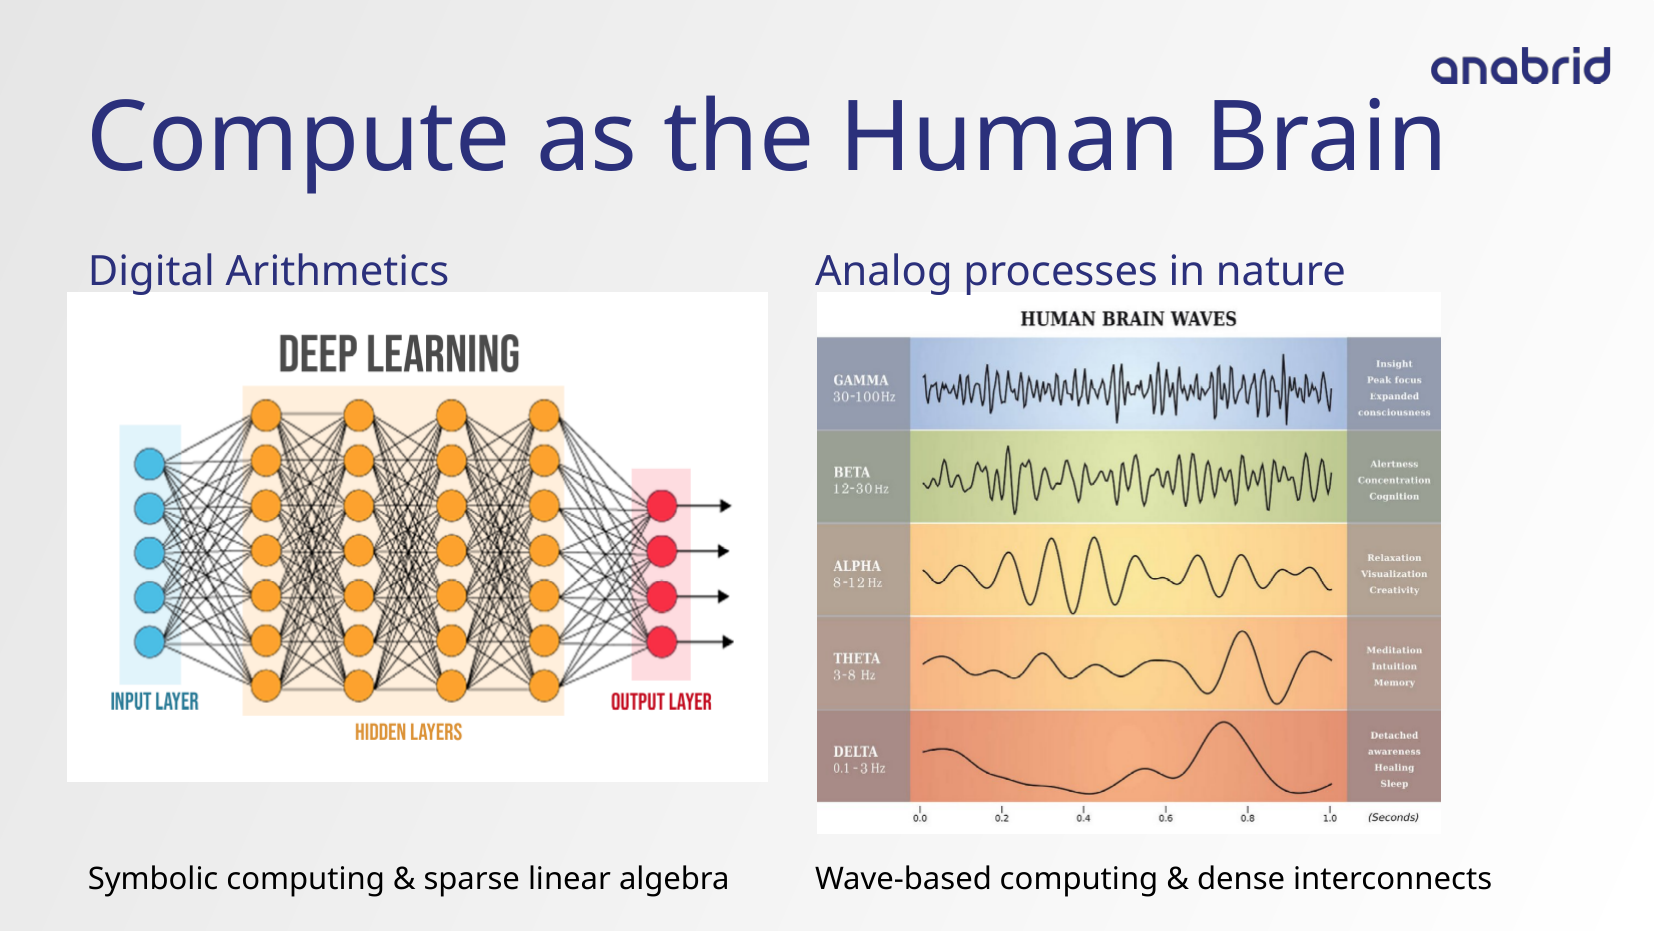

# Compute as the Human Brain
Digital Arithmetics
Analog processes in nature
Symbolic computing & sparse linear algebra
Wave-based computing & dense interconnects